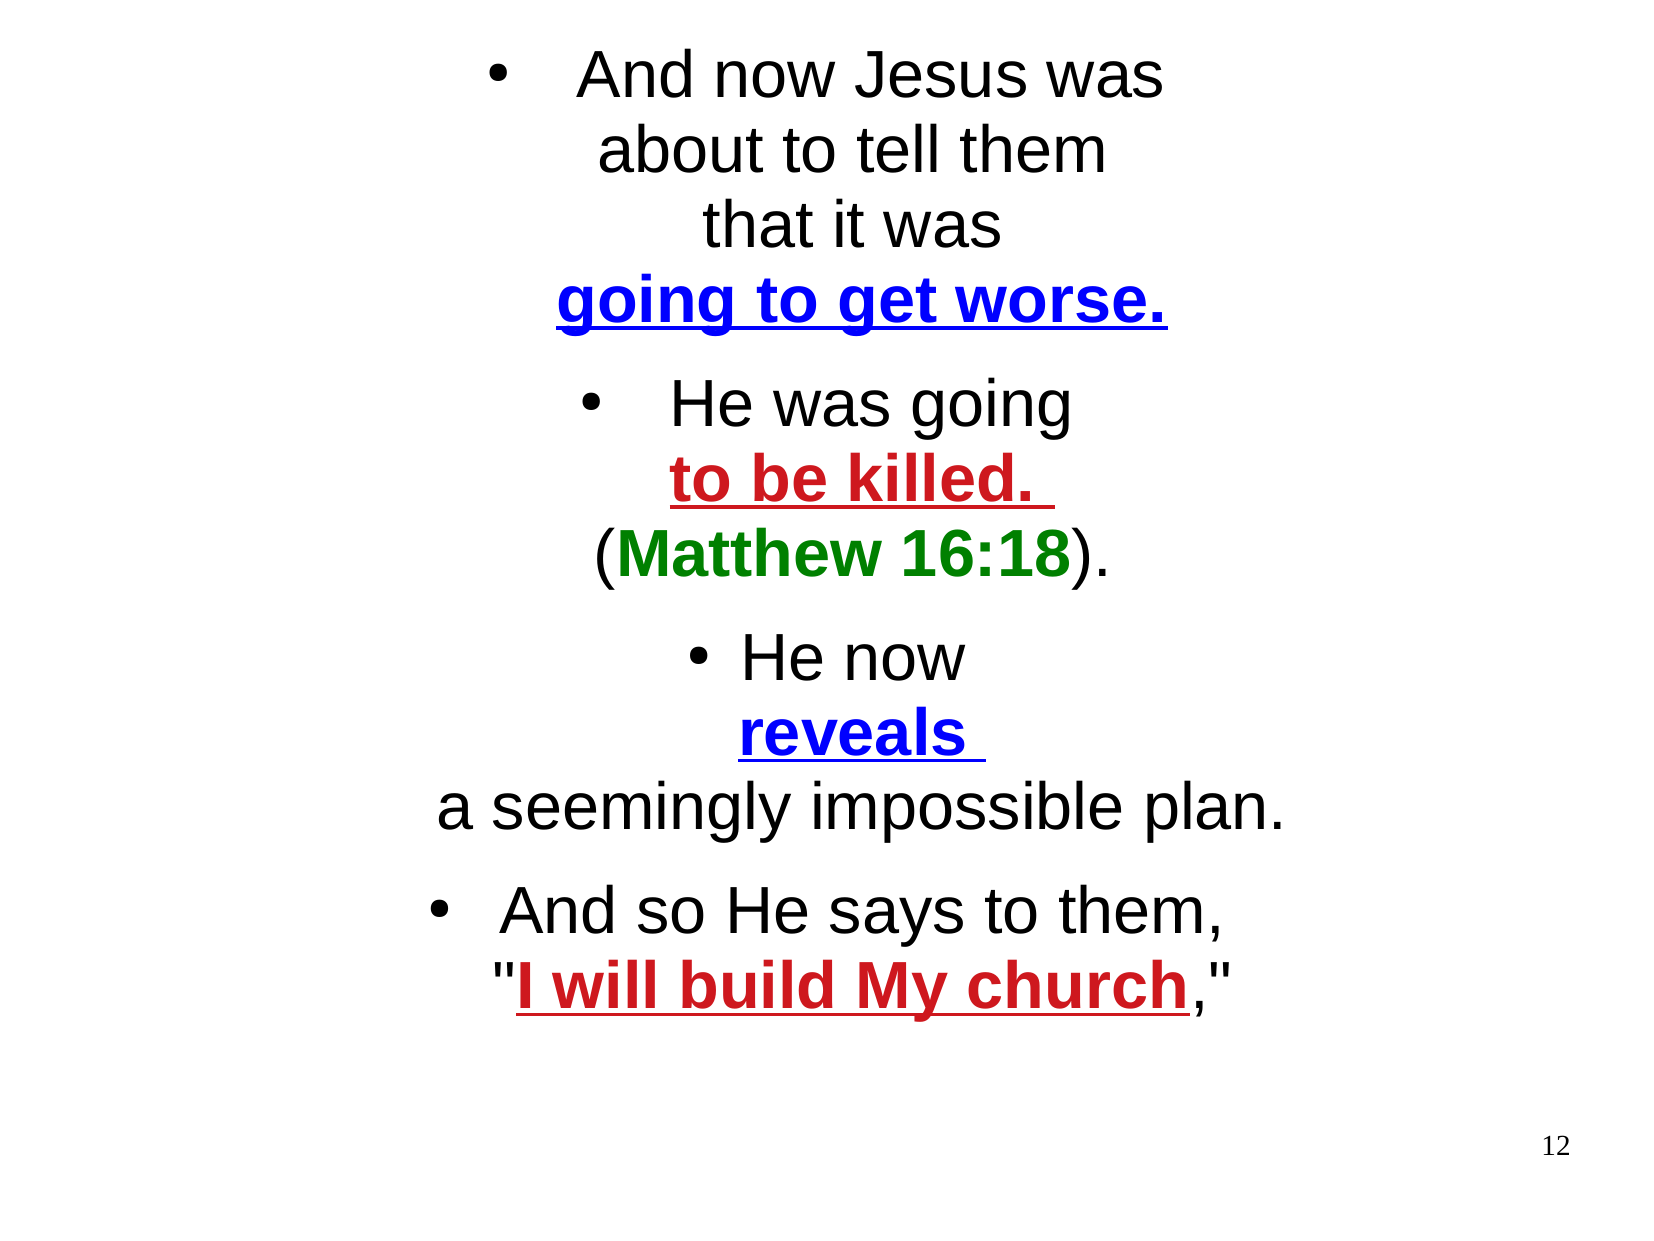

# And now Jesus was about to tell them that it was going to get worse.
 He was going
to be killed.
(Matthew 16:18).
He now
reveals
a seemingly impossible plan.
 And so He says to them,
"I will build My church,"
12